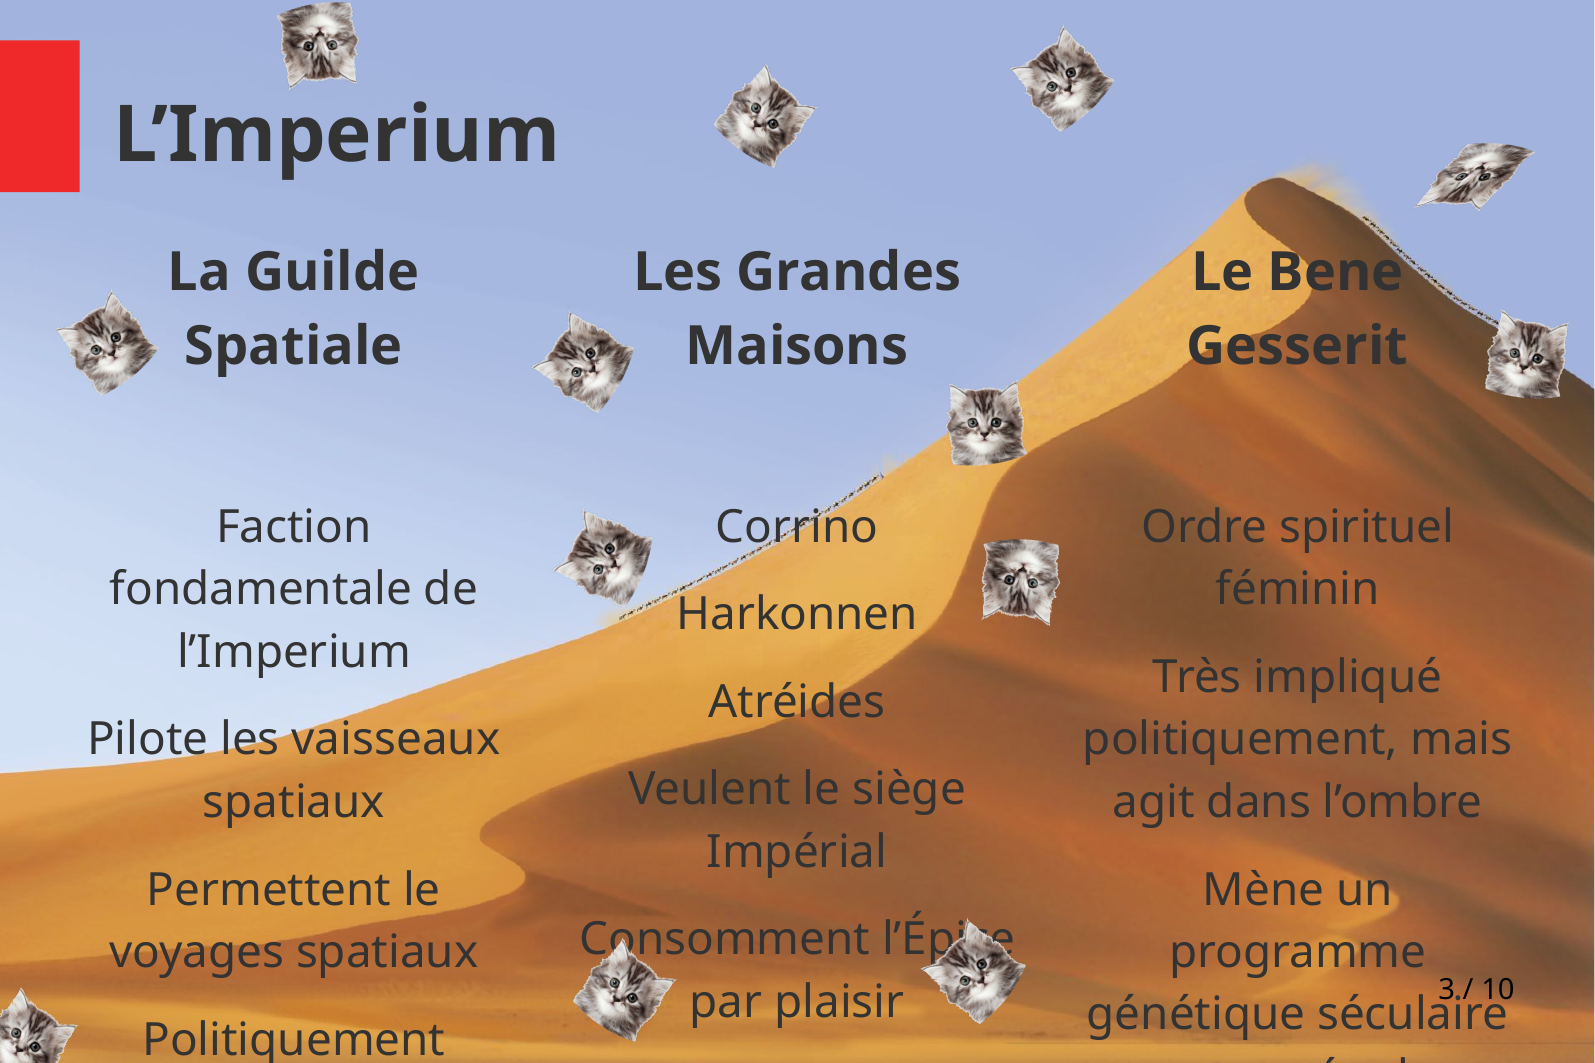

# L’Imperium
La Guilde Spatiale
Faction fondamentale de l’Imperium
Pilote les vaisseaux spatiaux
Permettent le voyages spatiaux
Politiquement neutre
Vit par l’Épice
Les Grandes Maisons
Corrino
Harkonnen
Atréides
Veulent le siège Impérial
Consomment l’Épice par plaisir
Le Bene Gesserit
Ordre spirituel féminin
Très impliqué politiquement, mais agit dans l’ombre
Mène un programme génétique séculaire pour créer le Kwisatz Haderach
Utilise l’Épice de manière rituelle
3